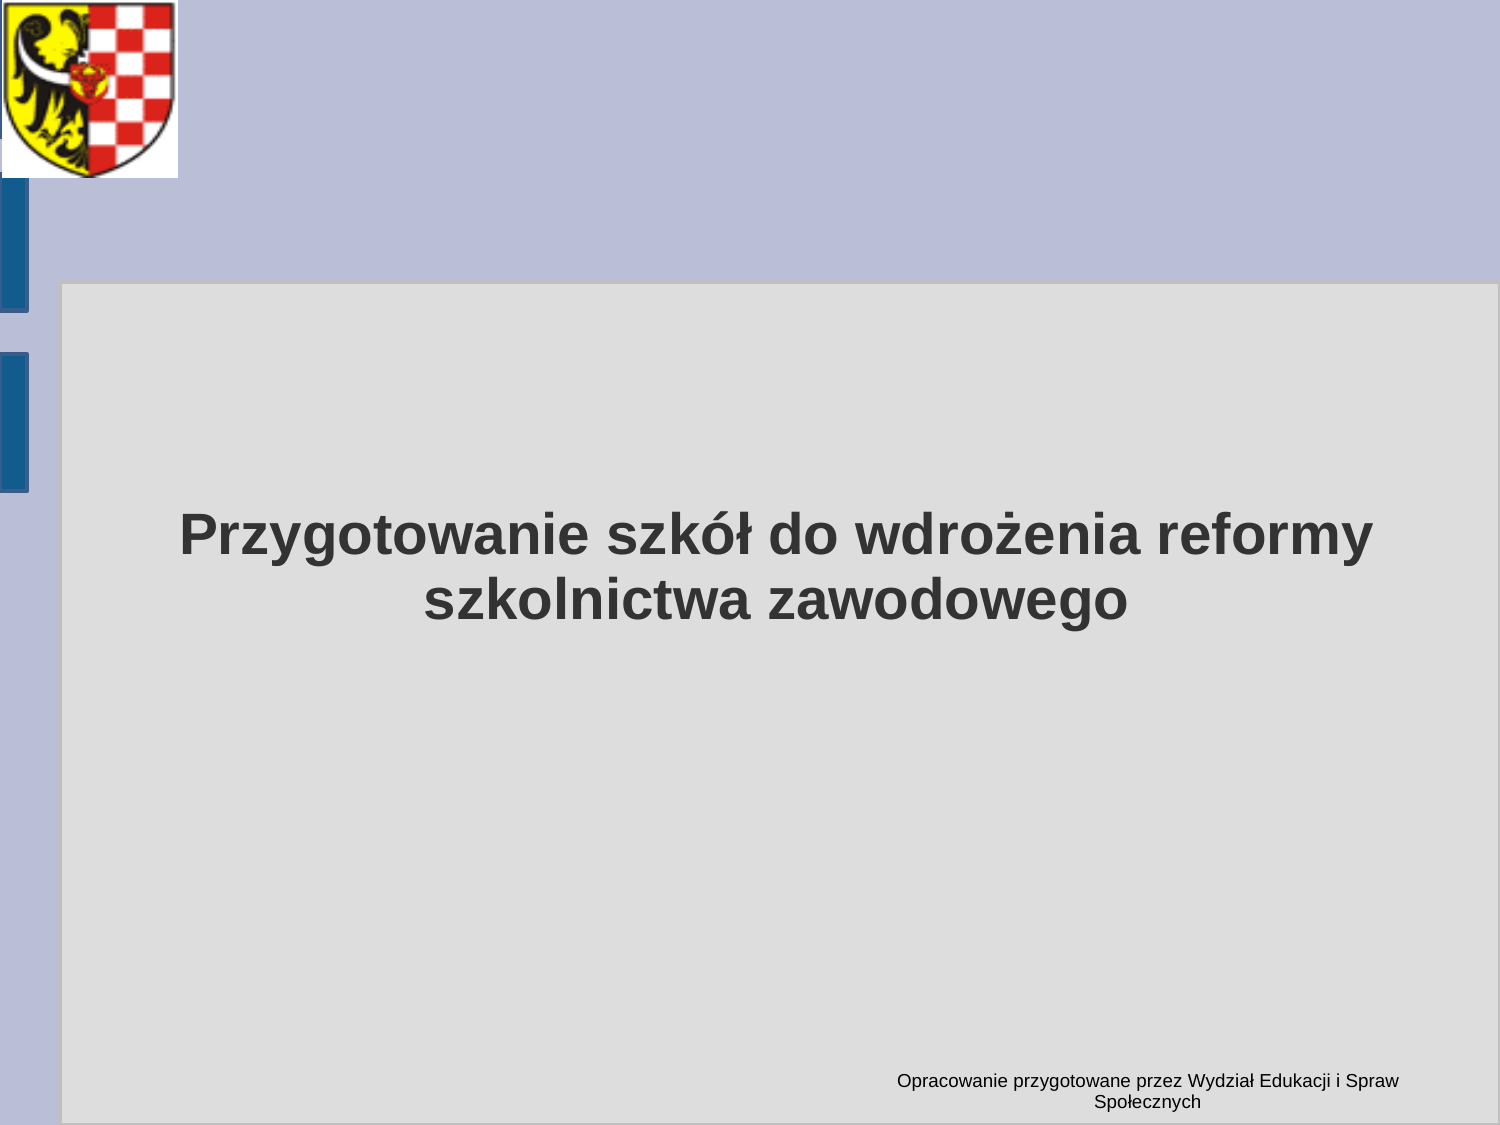

# Przygotowanie szkół do wdrożenia reformy szkolnictwa zawodowego
Opracowanie przygotowane przez Wydział Edukacji i Spraw Społecznych